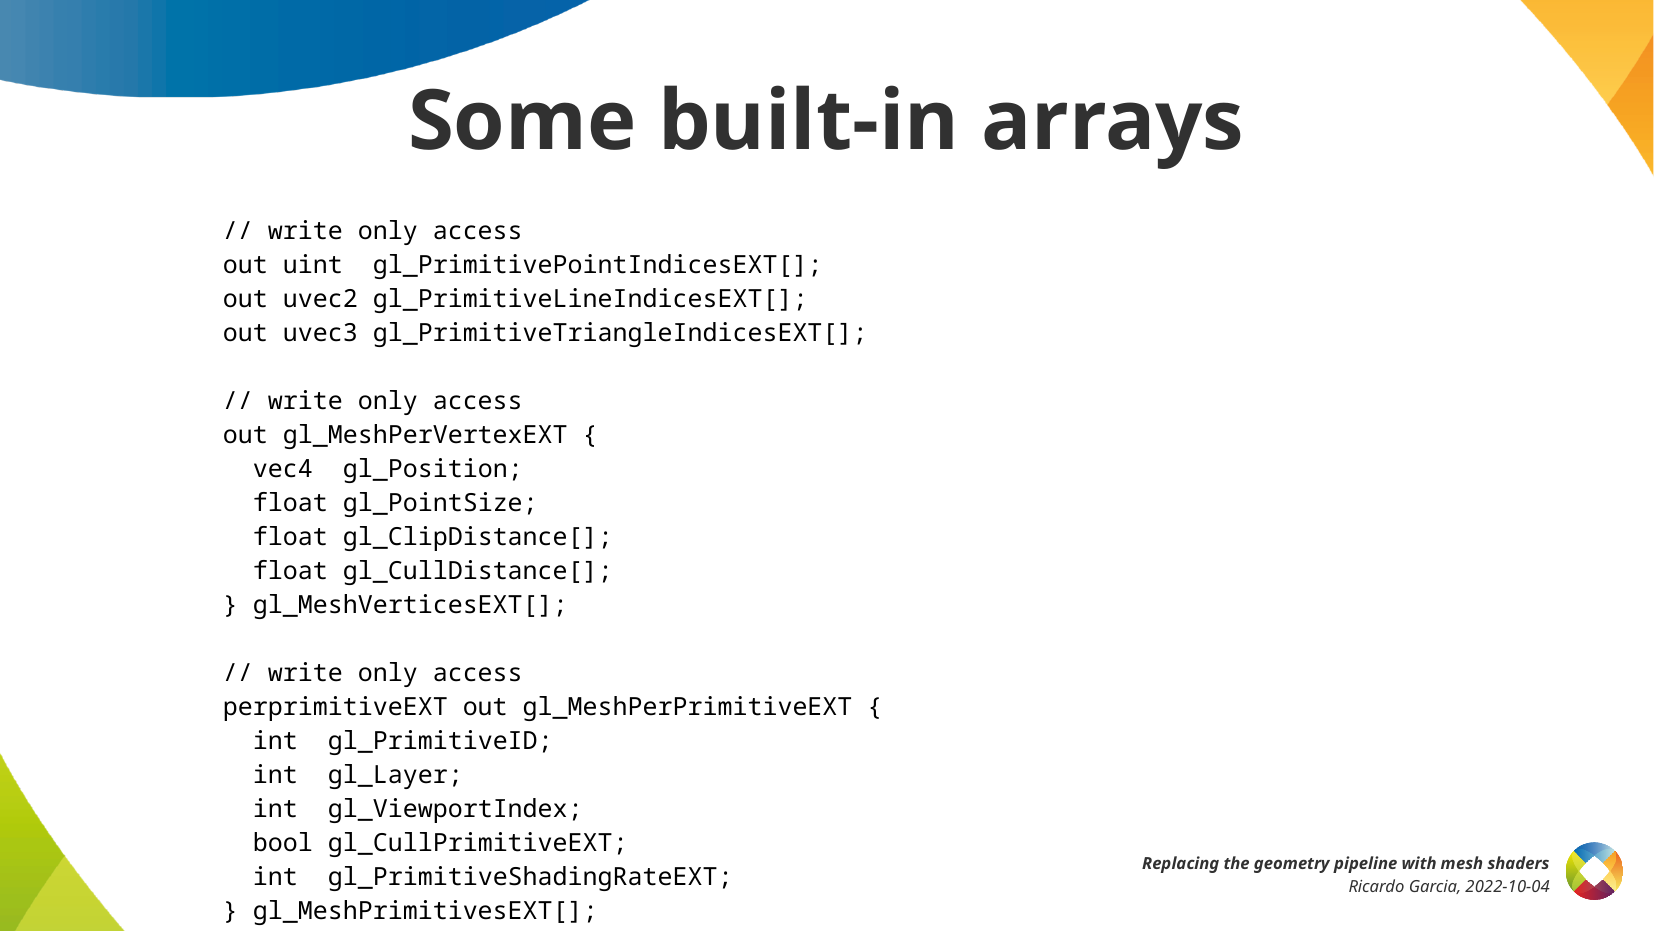

Some built-in arrays
 // write only access
 out uint gl_PrimitivePointIndicesEXT[];
 out uvec2 gl_PrimitiveLineIndicesEXT[];
 out uvec3 gl_PrimitiveTriangleIndicesEXT[];
 // write only access
 out gl_MeshPerVertexEXT {
 vec4 gl_Position;
 float gl_PointSize;
 float gl_ClipDistance[];
 float gl_CullDistance[];
 } gl_MeshVerticesEXT[];
 // write only access
 perprimitiveEXT out gl_MeshPerPrimitiveEXT {
 int gl_PrimitiveID;
 int gl_Layer;
 int gl_ViewportIndex;
 bool gl_CullPrimitiveEXT;
 int gl_PrimitiveShadingRateEXT;
 } gl_MeshPrimitivesEXT[];
Replacing the geometry pipeline with mesh shaders
Ricardo Garcia, 2022-10-04